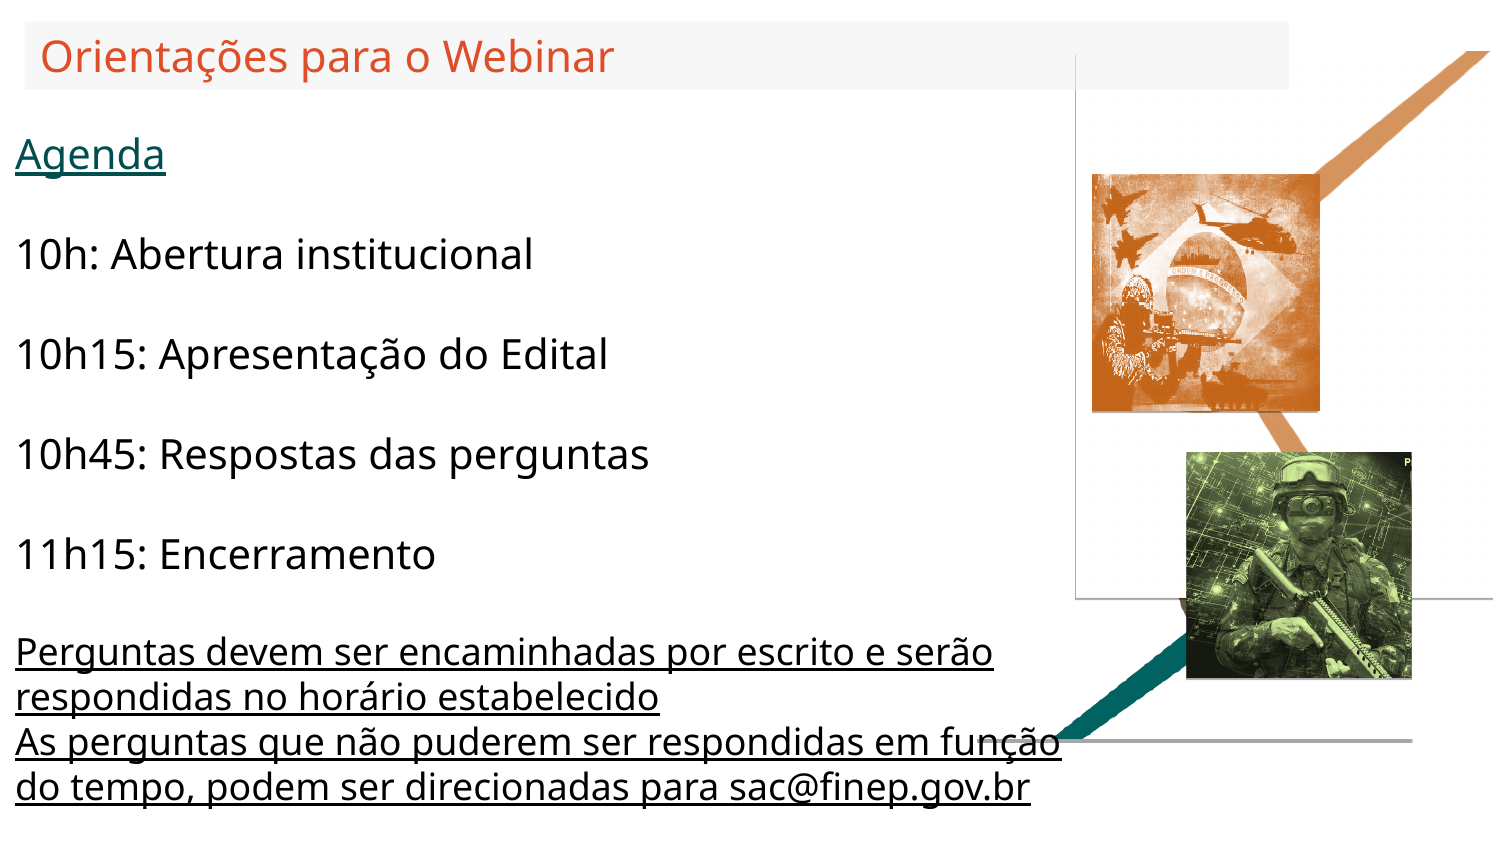

Orientações para o Webinar
Agenda
10h: Abertura institucional
10h15: Apresentação do Edital
10h45: Respostas das perguntas
11h15: Encerramento
Perguntas devem ser encaminhadas por escrito e serão respondidas no horário estabelecido
As perguntas que não puderem ser respondidas em função do tempo, podem ser direcionadas para sac@finep.gov.br